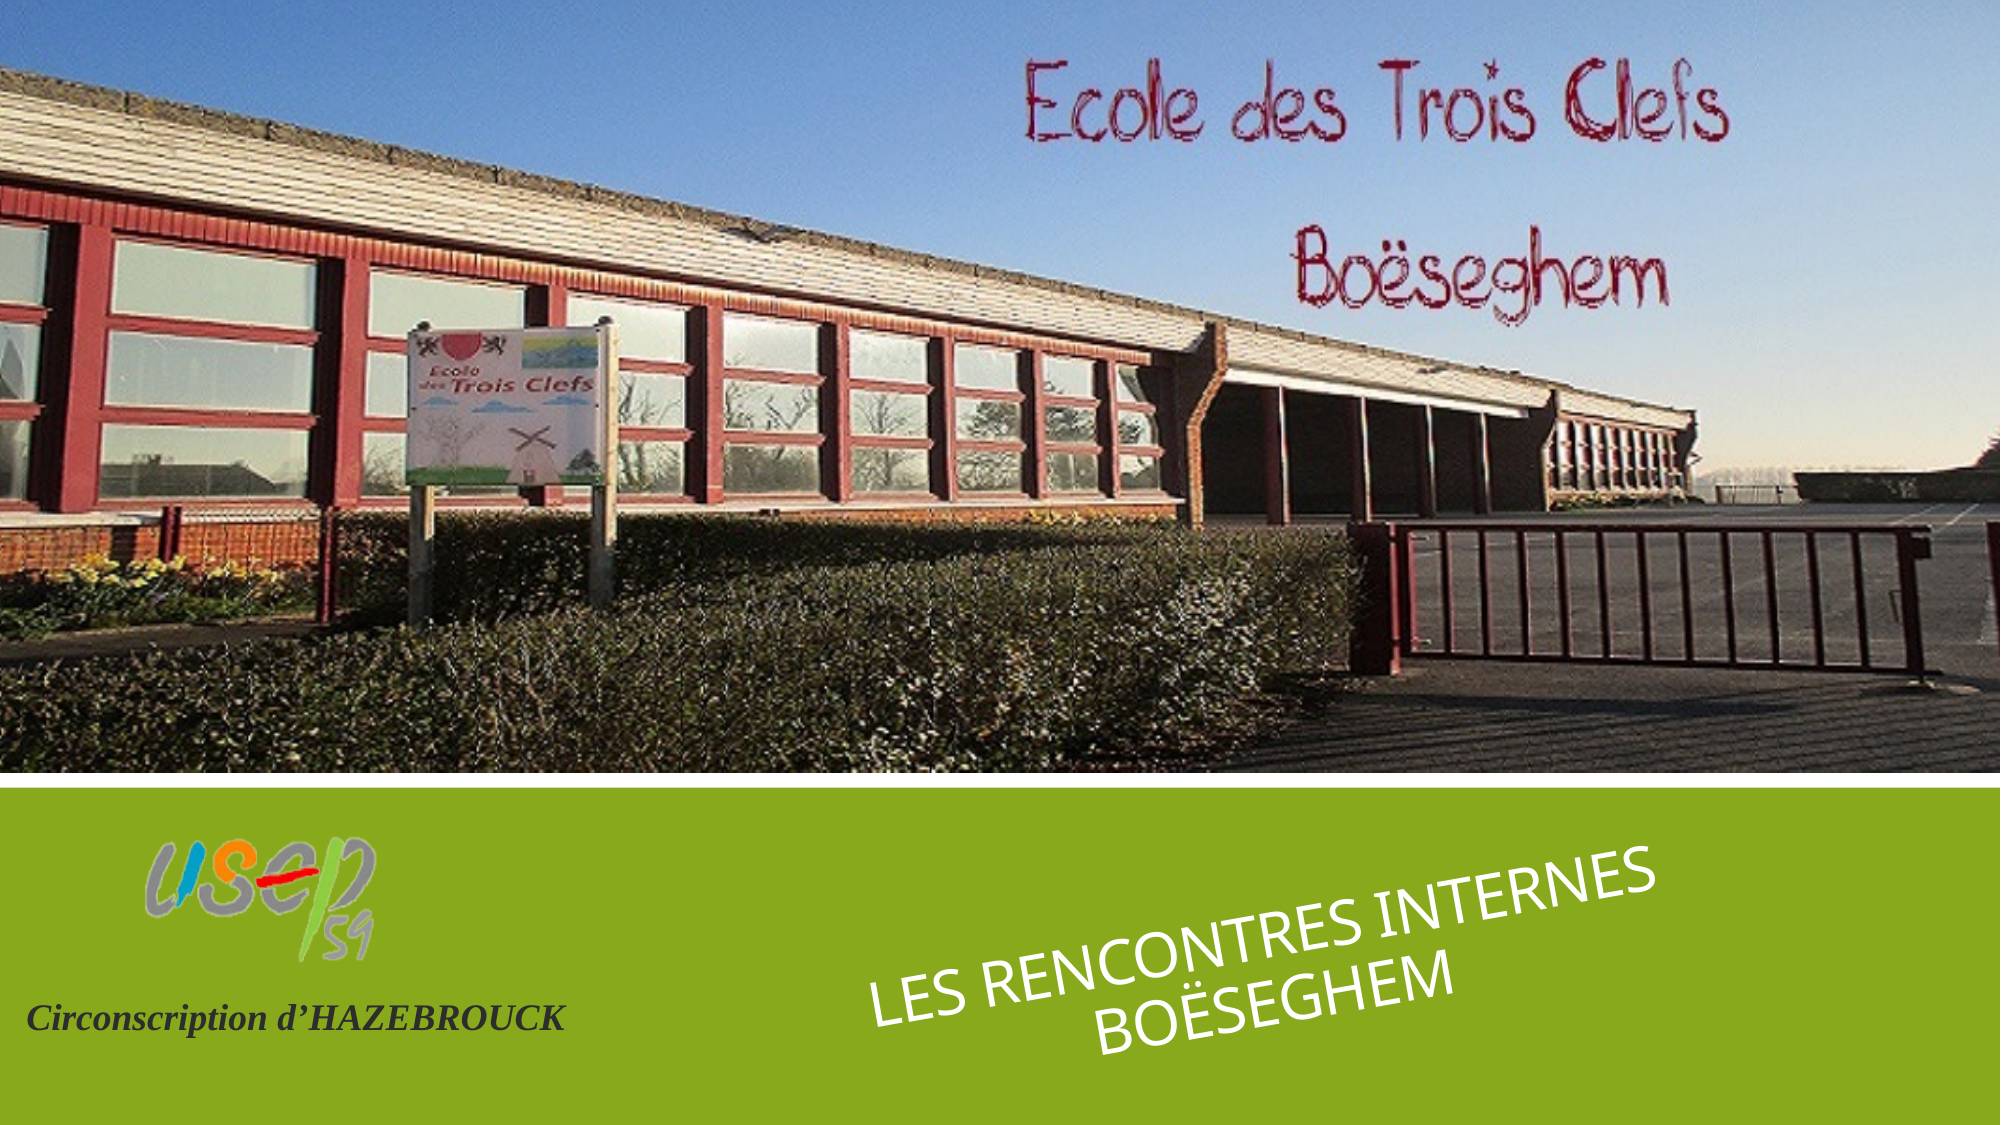

# Les rencontres internes boëseghem
Circonscription d’HAZEBROUCK